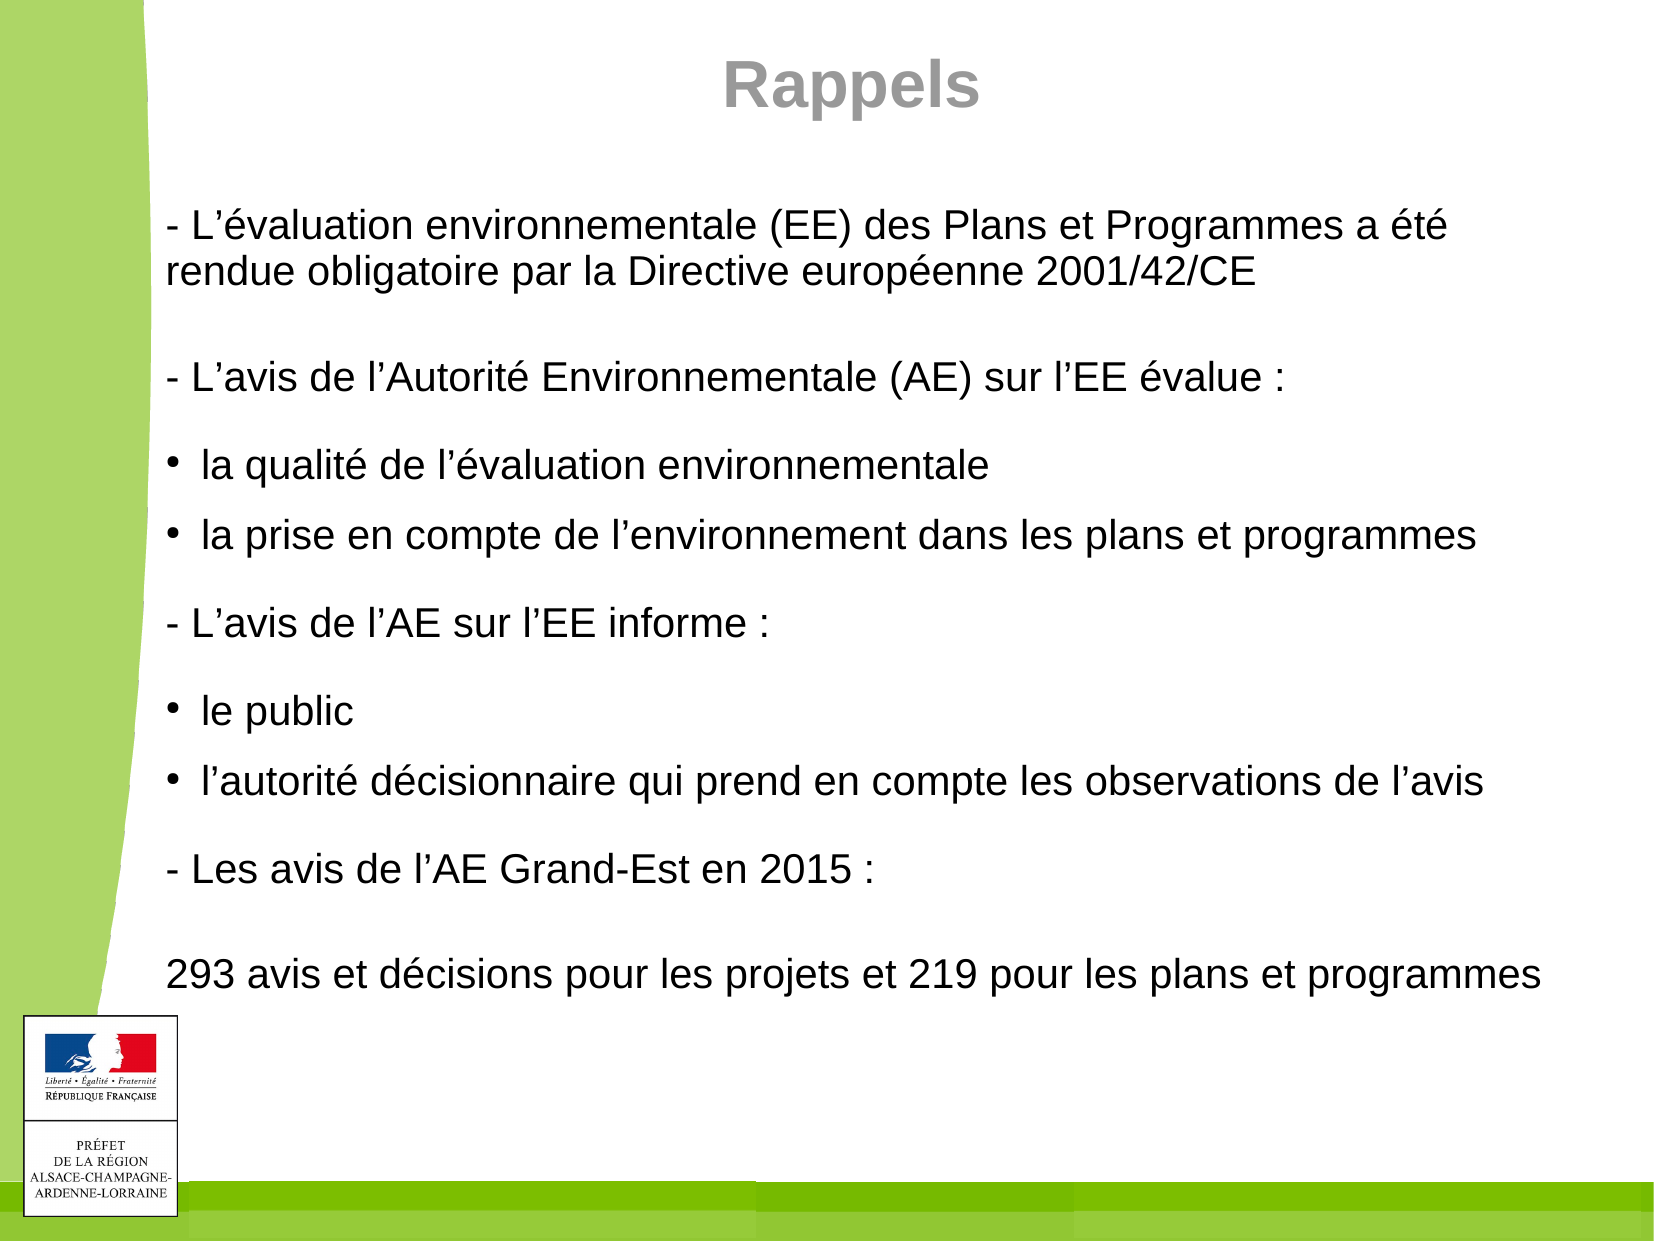

# Rappels
- L’évaluation environnementale (EE) des Plans et Programmes a été rendue obligatoire par la Directive européenne 2001/42/CE
- L’avis de l’Autorité Environnementale (AE) sur l’EE évalue :
la qualité de l’évaluation environnementale
la prise en compte de l’environnement dans les plans et programmes
- L’avis de l’AE sur l’EE informe :
le public
l’autorité décisionnaire qui prend en compte les observations de l’avis
- Les avis de l’AE Grand-Est en 2015 :
293 avis et décisions pour les projets et 219 pour les plans et programmes